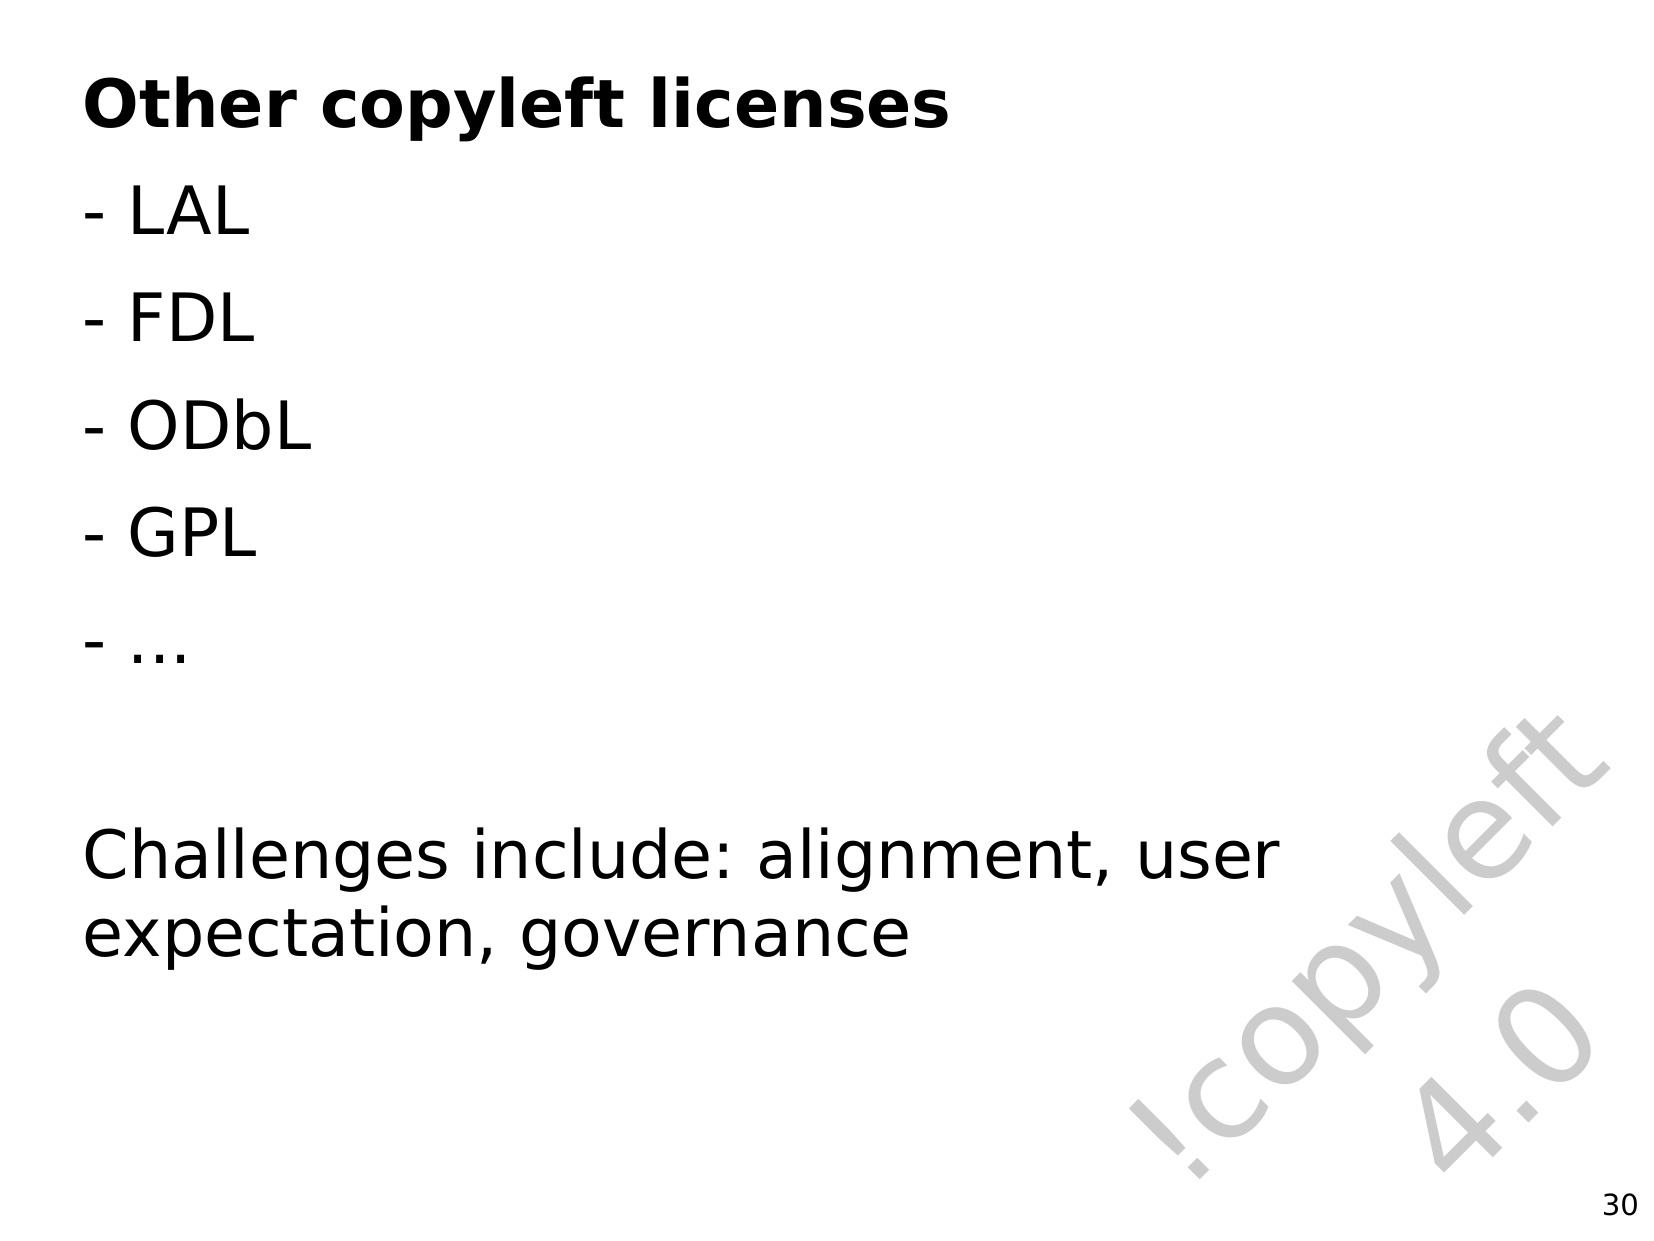

# Other copyleft licenses
- LAL
- FDL
- ODbL
- GPL
- ...
Challenges include: alignment, user expectation, governance
!copyleft
4.0